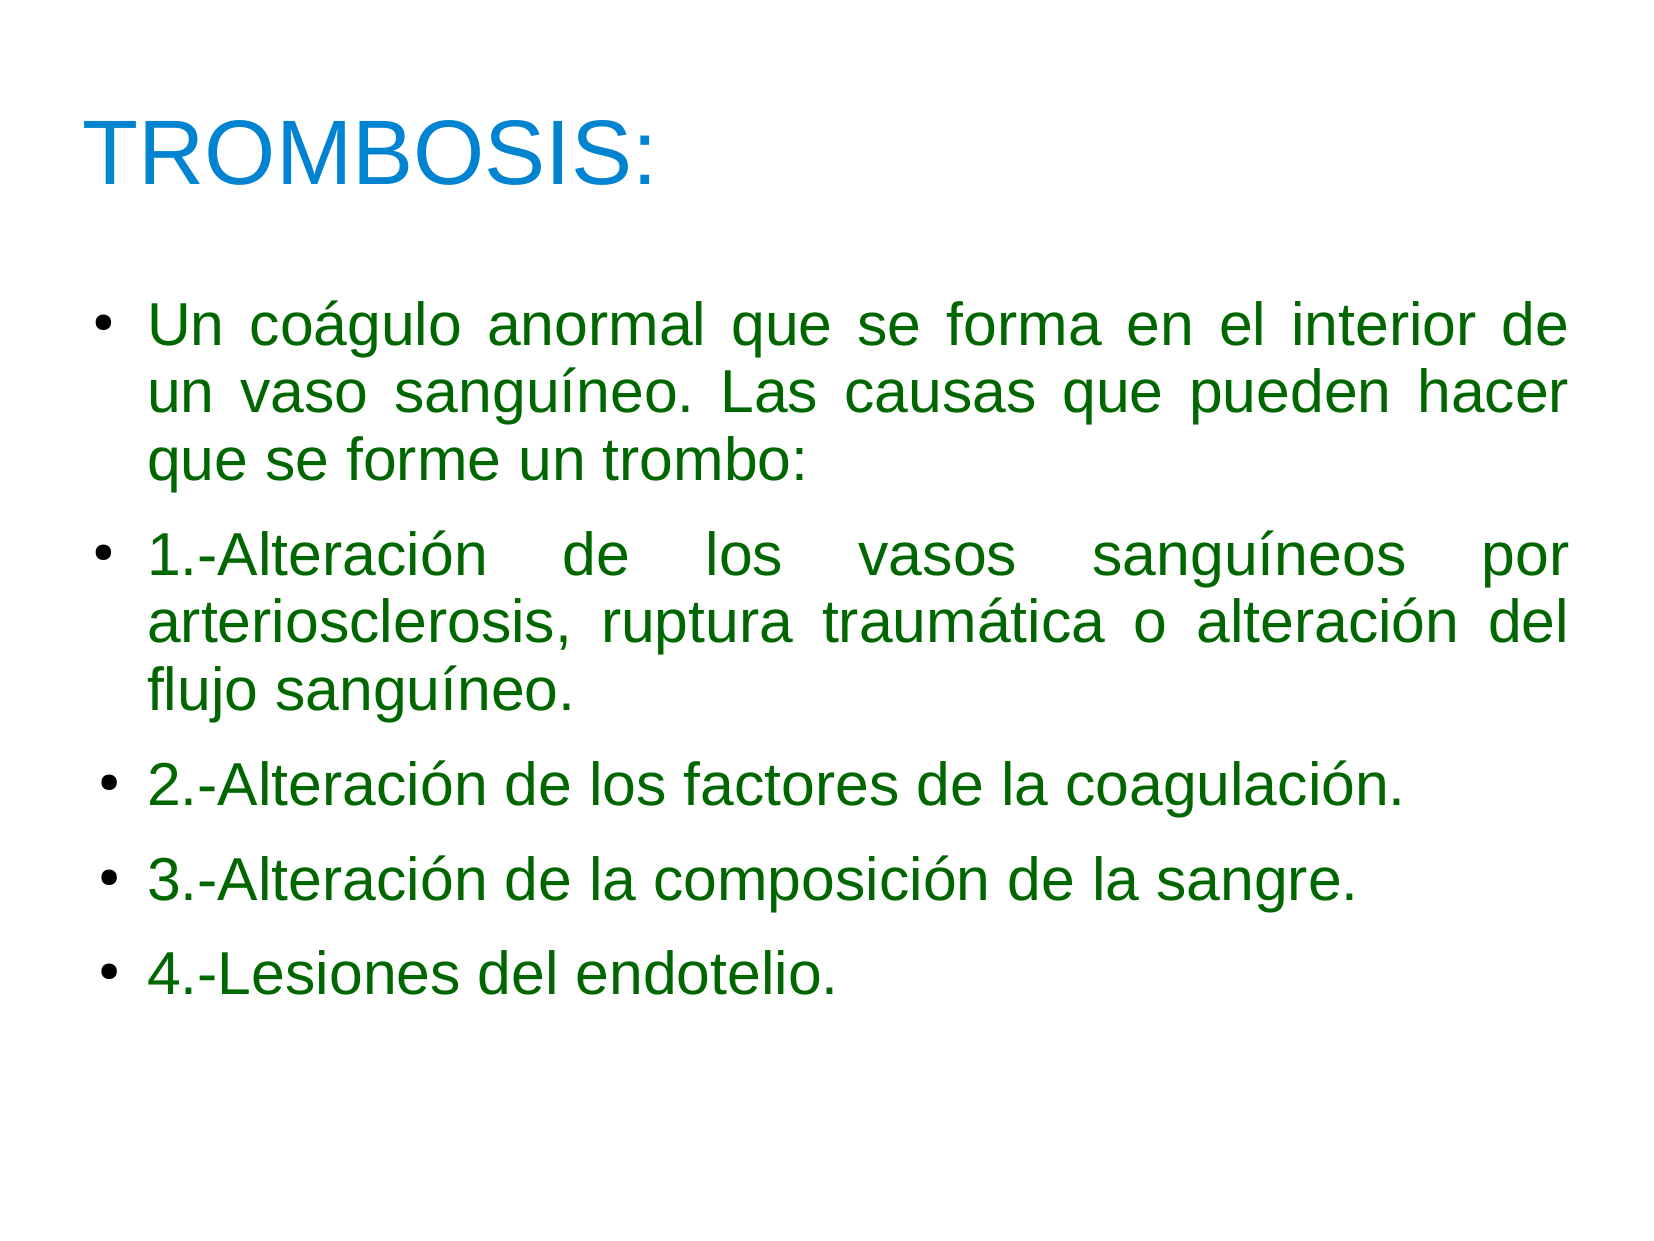

# TROMBOSIS:
Un coágulo anormal que se forma en el interior de un vaso sanguíneo. Las causas que pueden hacer que se forme un trombo:
1.-Alteración de los vasos sanguíneos por arteriosclerosis, ruptura traumática o alteración del flujo sanguíneo.
2.-Alteración de los factores de la coagulación.
3.-Alteración de la composición de la sangre.
4.-Lesiones del endotelio.